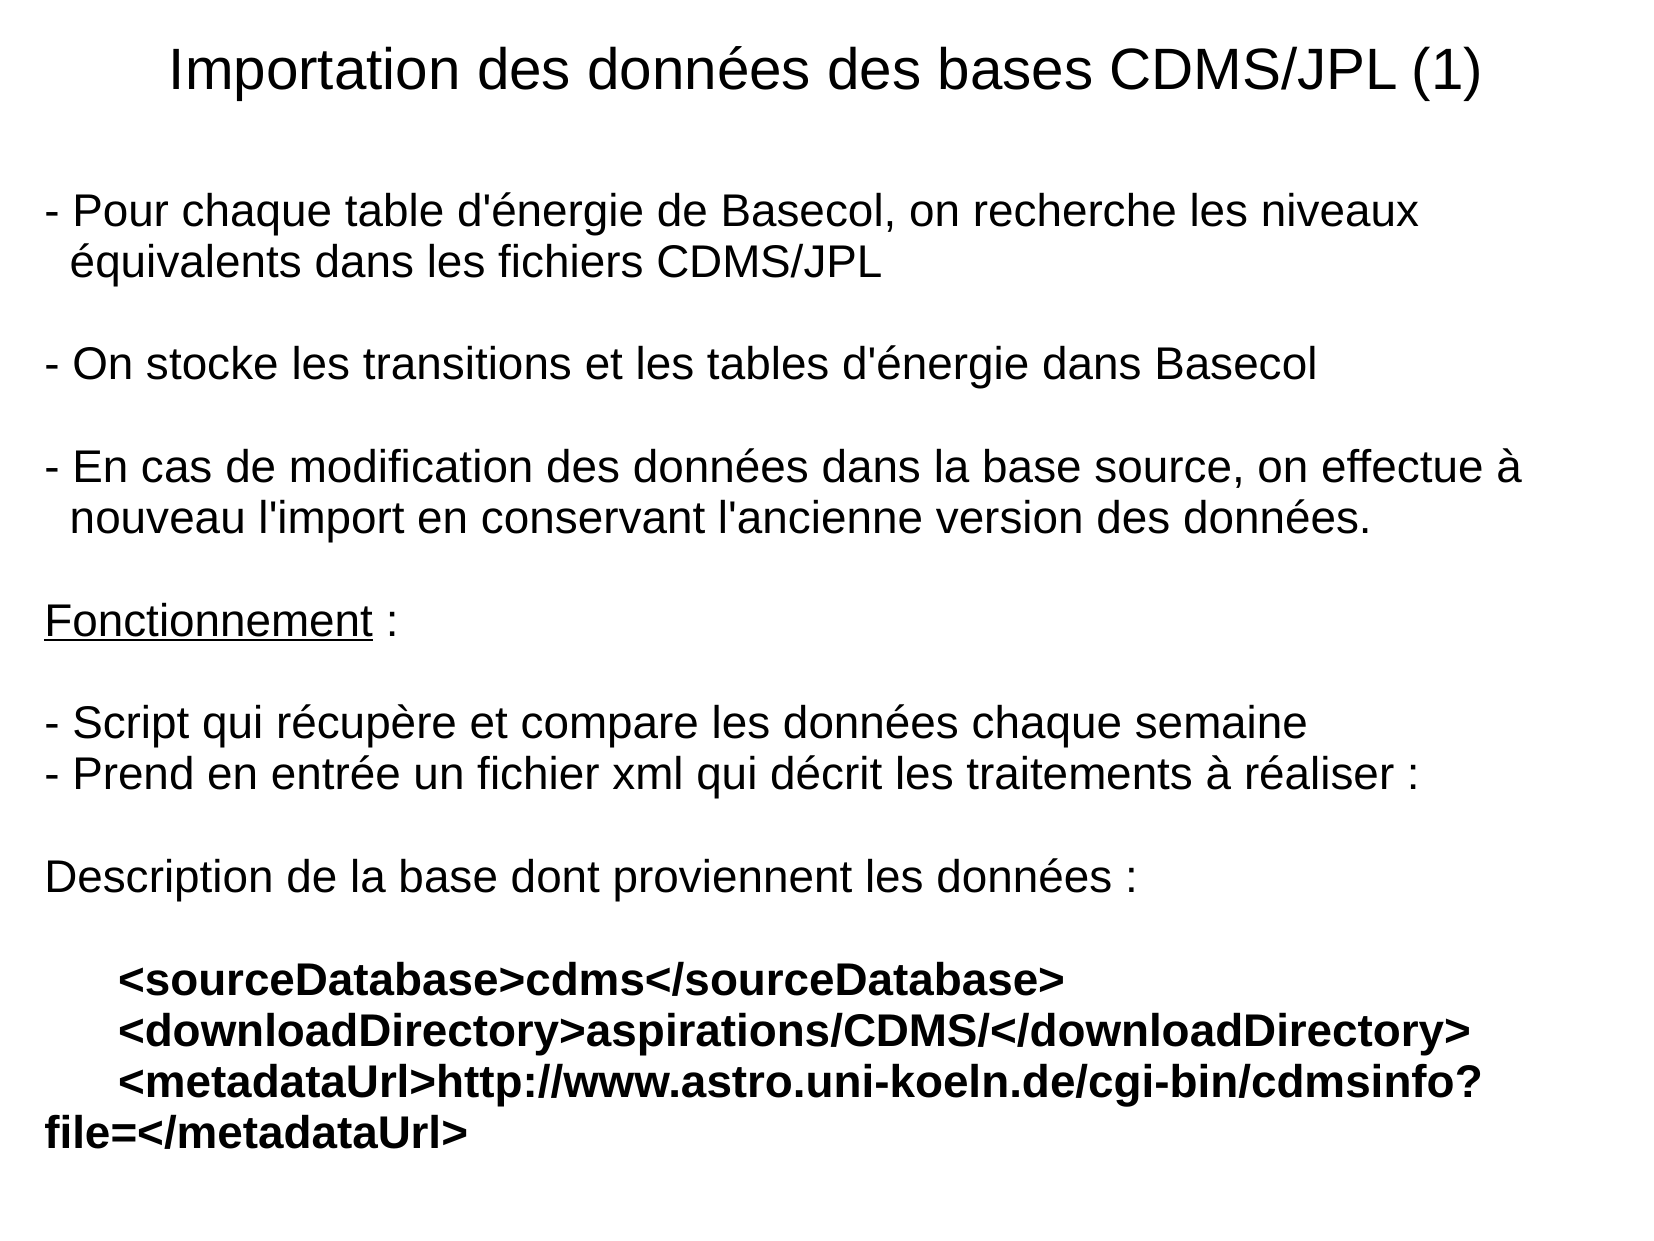

Importation des données des bases CDMS/JPL (1)
- Pour chaque table d'énergie de Basecol, on recherche les niveaux équivalents dans les fichiers CDMS/JPL
- On stocke les transitions et les tables d'énergie dans Basecol
- En cas de modification des données dans la base source, on effectue à nouveau l'import en conservant l'ancienne version des données.
Fonctionnement :
- Script qui récupère et compare les données chaque semaine
- Prend en entrée un fichier xml qui décrit les traitements à réaliser :
Description de la base dont proviennent les données :
	<sourceDatabase>cdms</sourceDatabase>
	<downloadDirectory>aspirations/CDMS/</downloadDirectory>
	<metadataUrl>http://www.astro.uni-koeln.de/cgi-bin/cdmsinfo?file=</metadataUrl>